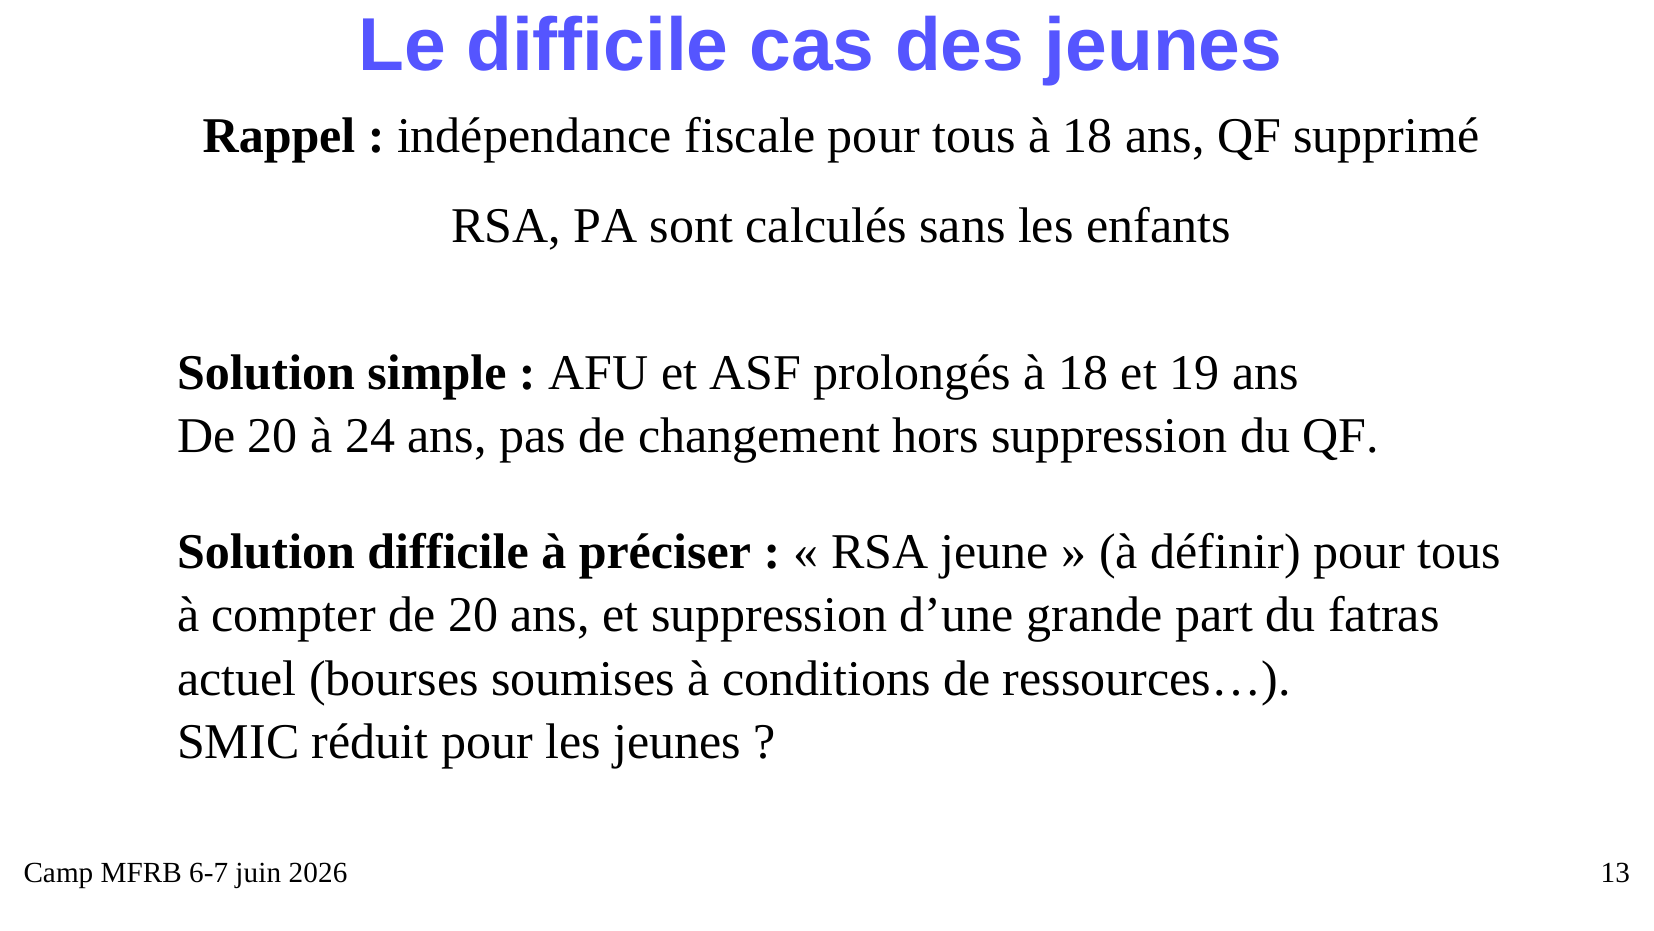

# Le difficile cas des jeunes
Rappel : indépendance fiscale pour tous à 18 ans, QF supprimé
RSA, PA sont calculés sans les enfants
Solution simple : AFU et ASF prolongés à 18 et 19 ans
De 20 à 24 ans, pas de changement hors suppression du QF.
Solution difficile à préciser : « RSA jeune » (à définir) pour tous à compter de 20 ans, et suppression d’une grande part du fatras actuel (bourses soumises à conditions de ressources…).
SMIC réduit pour les jeunes ?
Camp MFRB 6-7 juin 2026
13